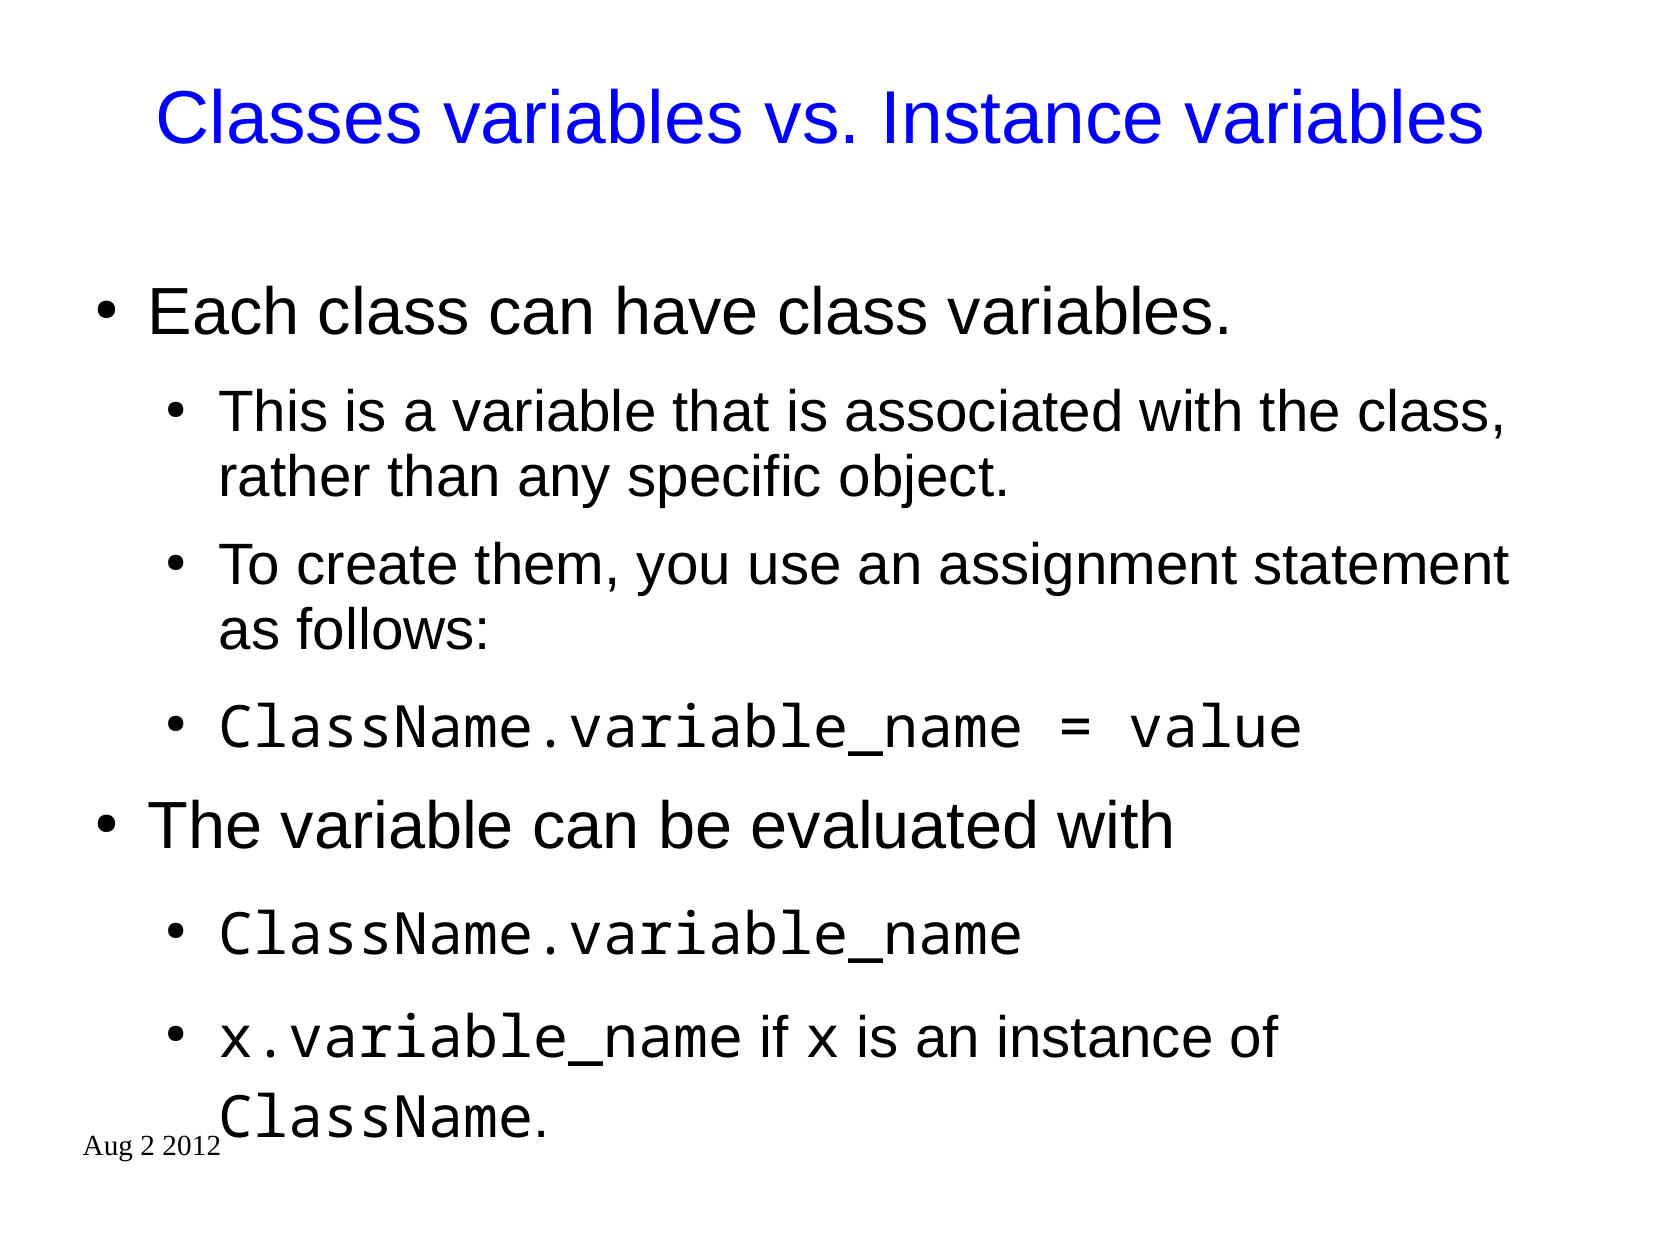

# Classes variables vs. Instance variables
Each class can have class variables.
This is a variable that is associated with the class, rather than any specific object.
To create them, you use an assignment statement as follows:
ClassName.variable_name = value
The variable can be evaluated with
ClassName.variable_name
x.variable_name if x is an instance of ClassName.
Aug 2 2012